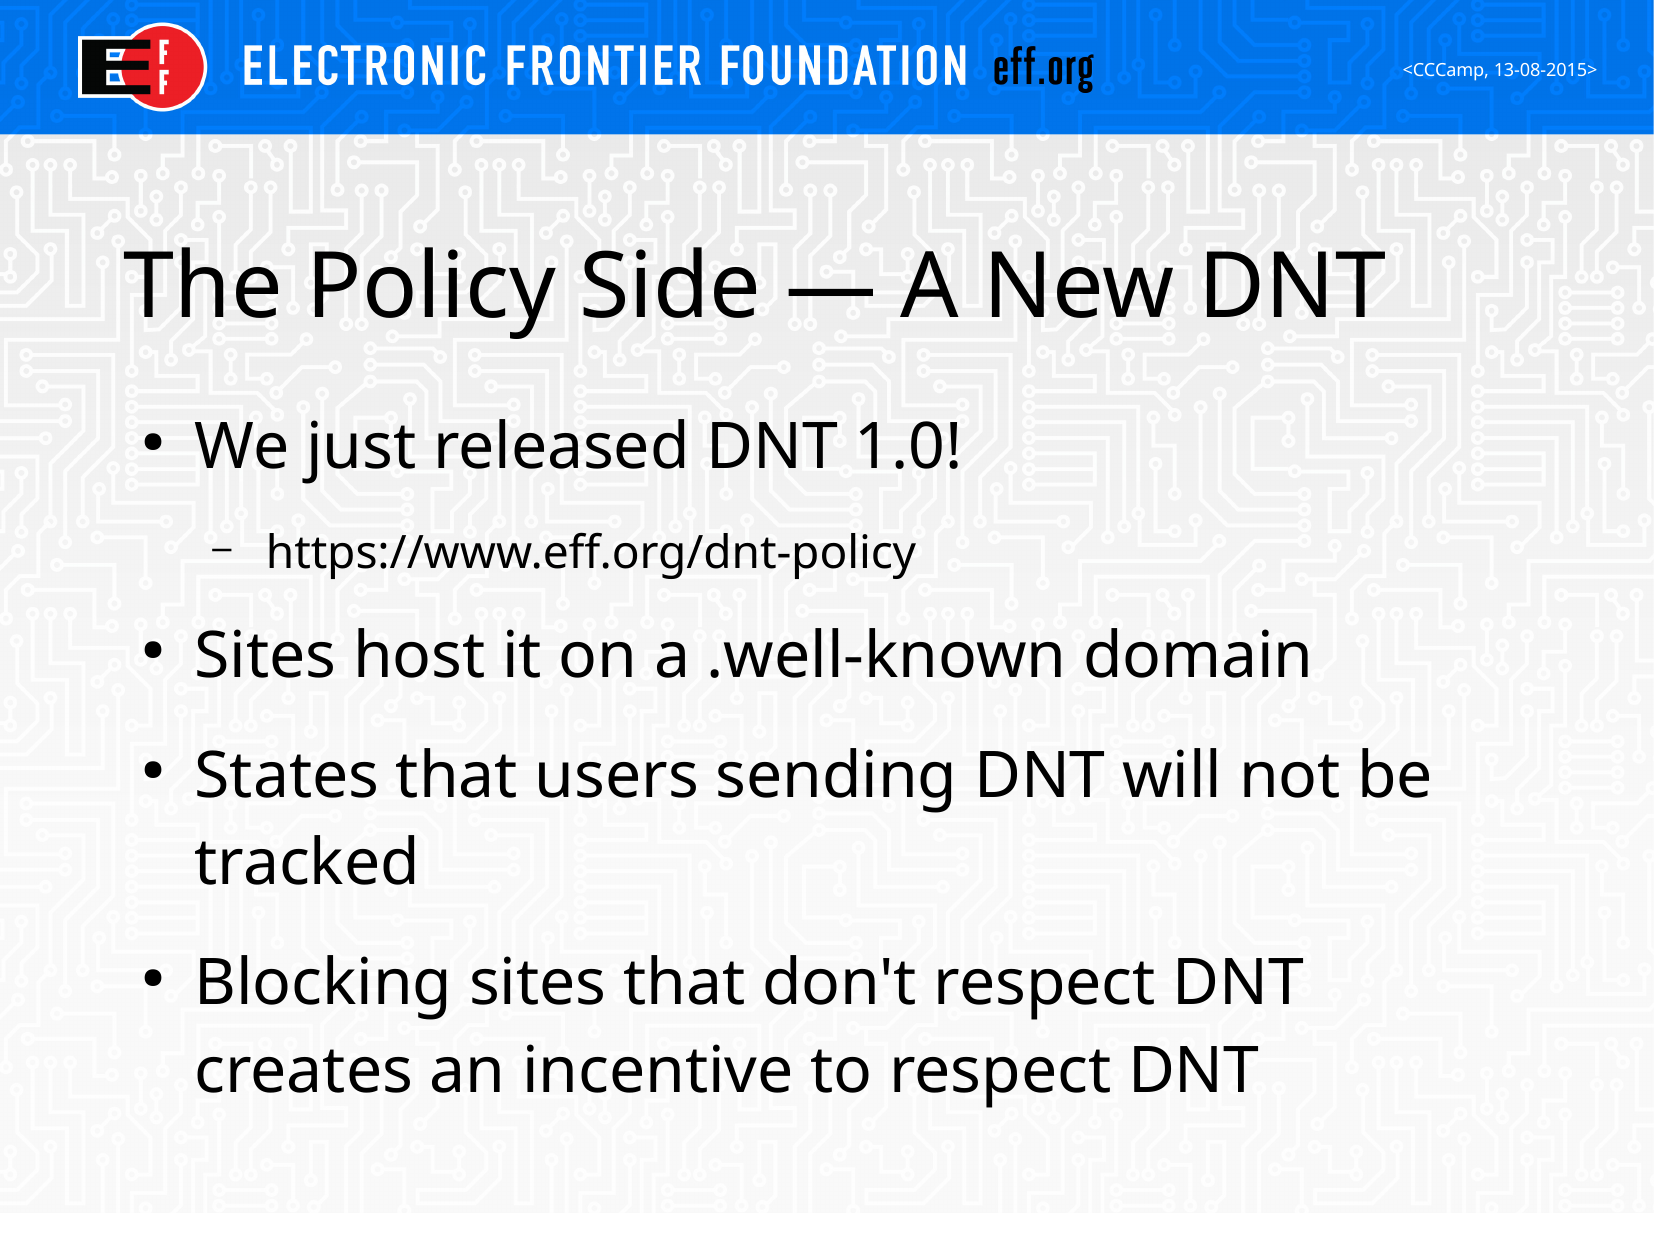

# The Policy Side — A New DNT
We just released DNT 1.0!
https://www.eff.org/dnt-policy
Sites host it on a .well-known domain
States that users sending DNT will not be tracked
Blocking sites that don't respect DNT creates an incentive to respect DNT